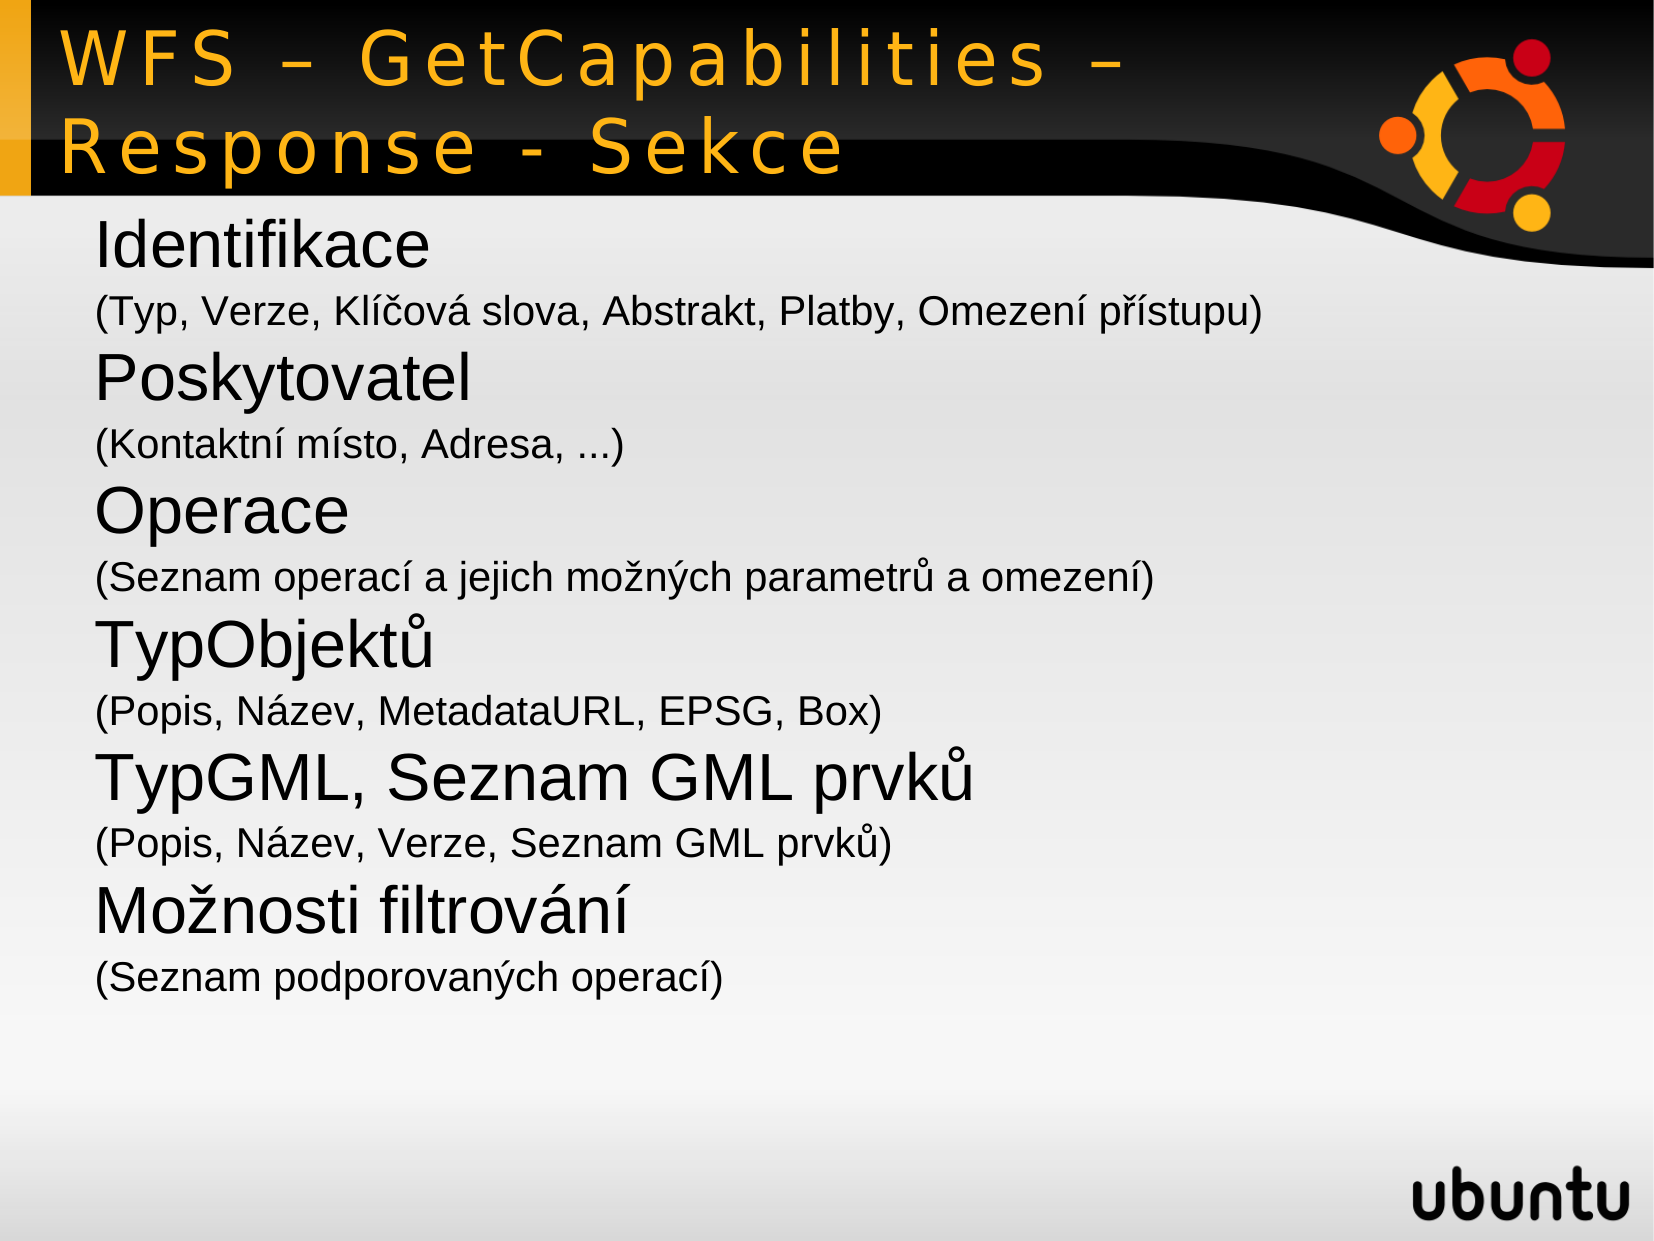

# WFS – GetCapabilities – Response - Sekce
Identifikace
(Typ, Verze, Klíčová slova, Abstrakt, Platby, Omezení přístupu)
Poskytovatel
(Kontaktní místo, Adresa, ...)
Operace
(Seznam operací a jejich možných parametrů a omezení)
TypObjektů
(Popis, Název, MetadataURL, EPSG, Box)
TypGML, Seznam GML prvků
(Popis, Název, Verze, Seznam GML prvků)
Možnosti filtrování
(Seznam podporovaných operací)